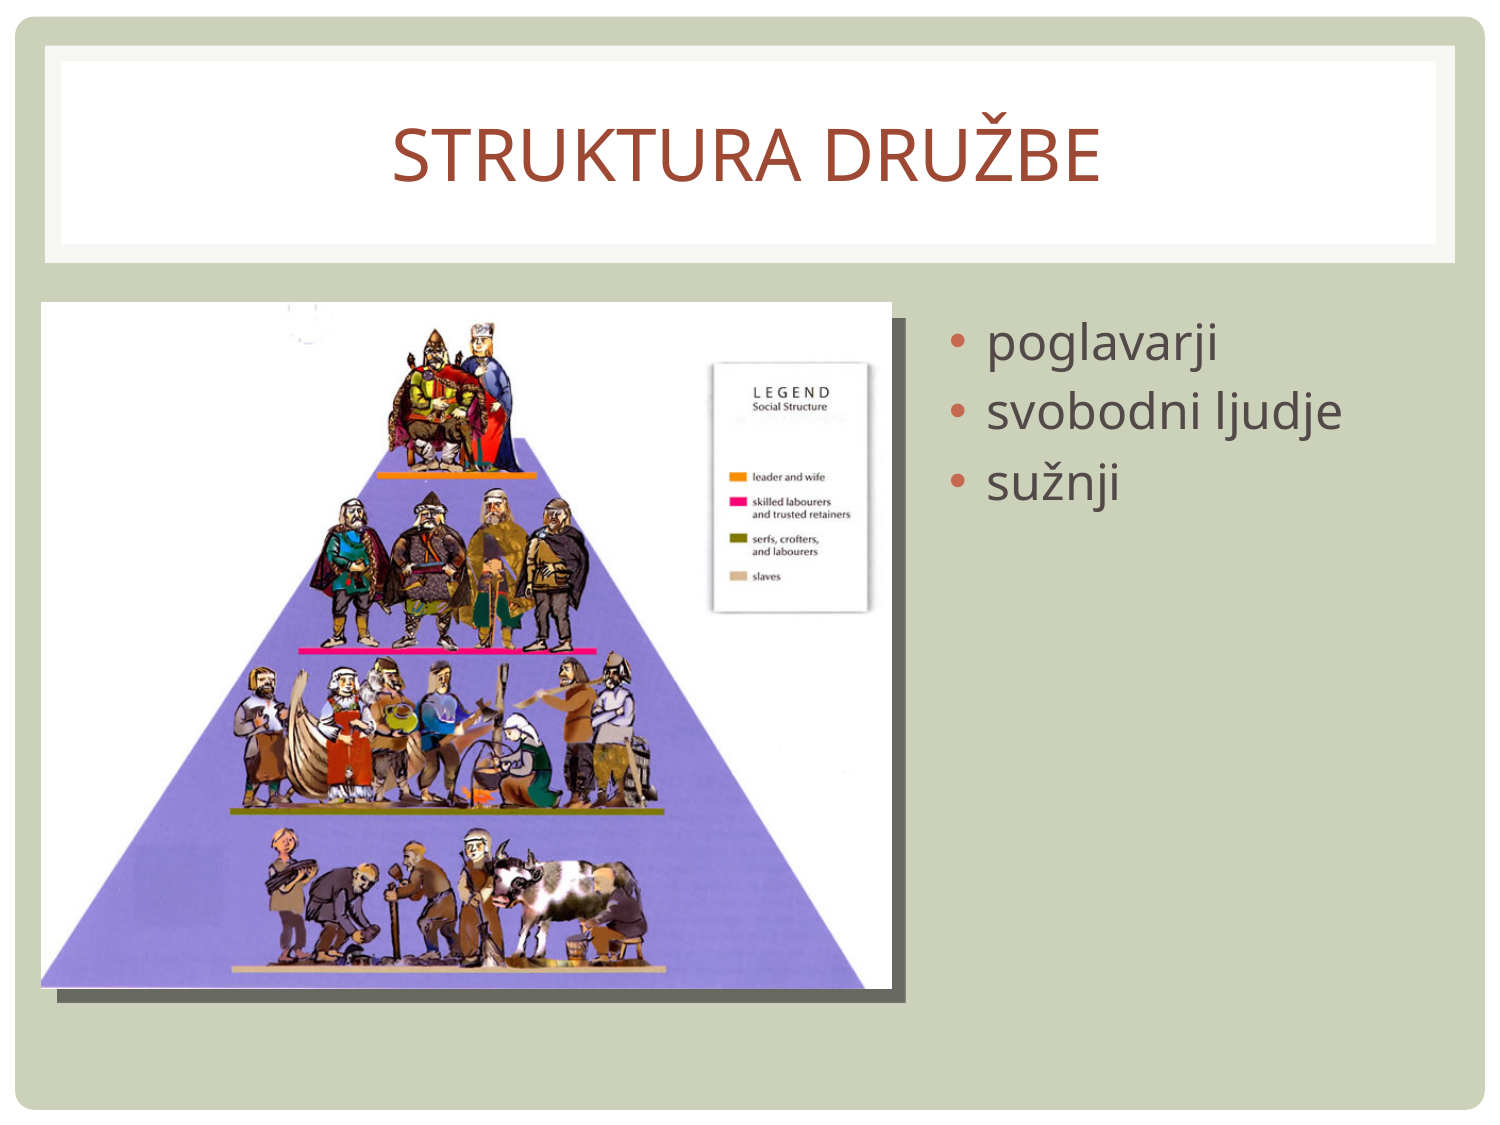

# Struktura družbe
poglavarji
svobodni ljudje
sužnji